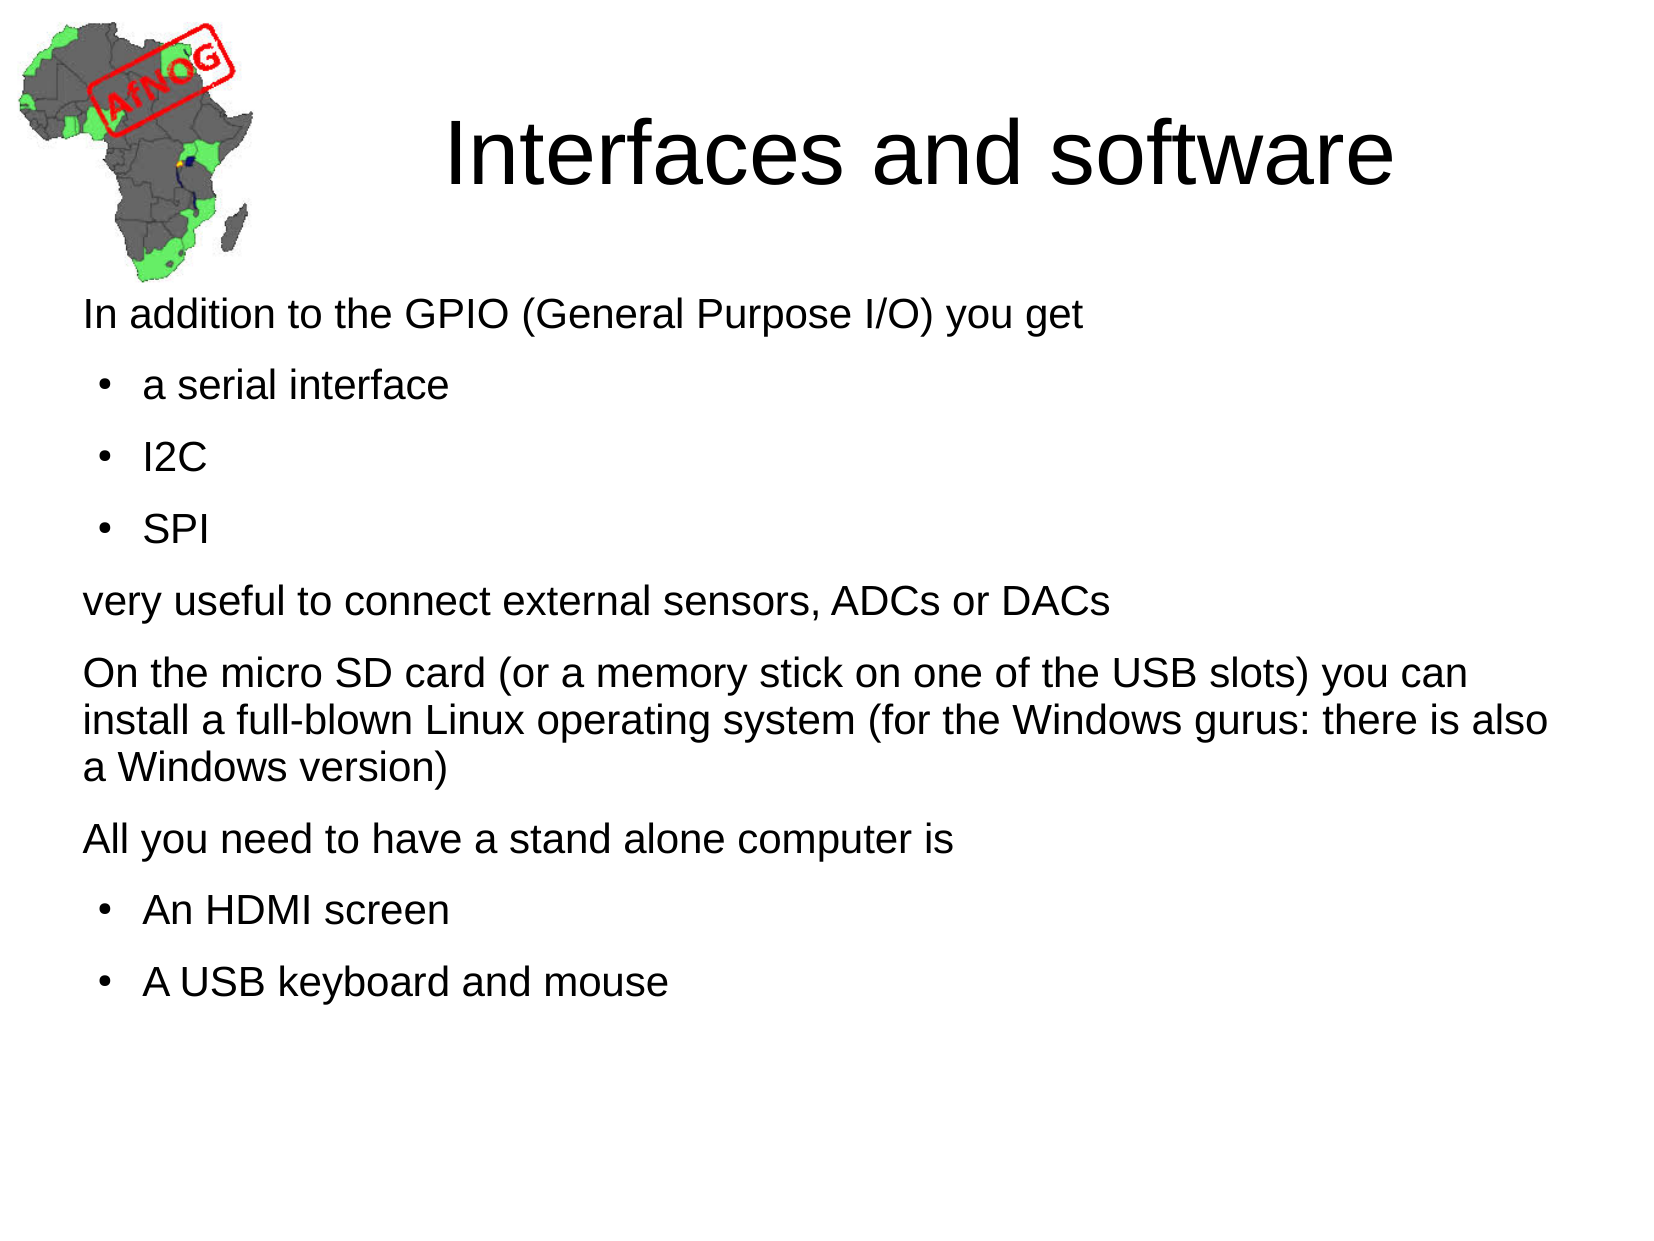

# Interfaces and software
In addition to the GPIO (General Purpose I/O) you get
a serial interface
I2C
SPI
very useful to connect external sensors, ADCs or DACs
On the micro SD card (or a memory stick on one of the USB slots) you can install a full-blown Linux operating system (for the Windows gurus: there is also a Windows version)
All you need to have a stand alone computer is
An HDMI screen
A USB keyboard and mouse